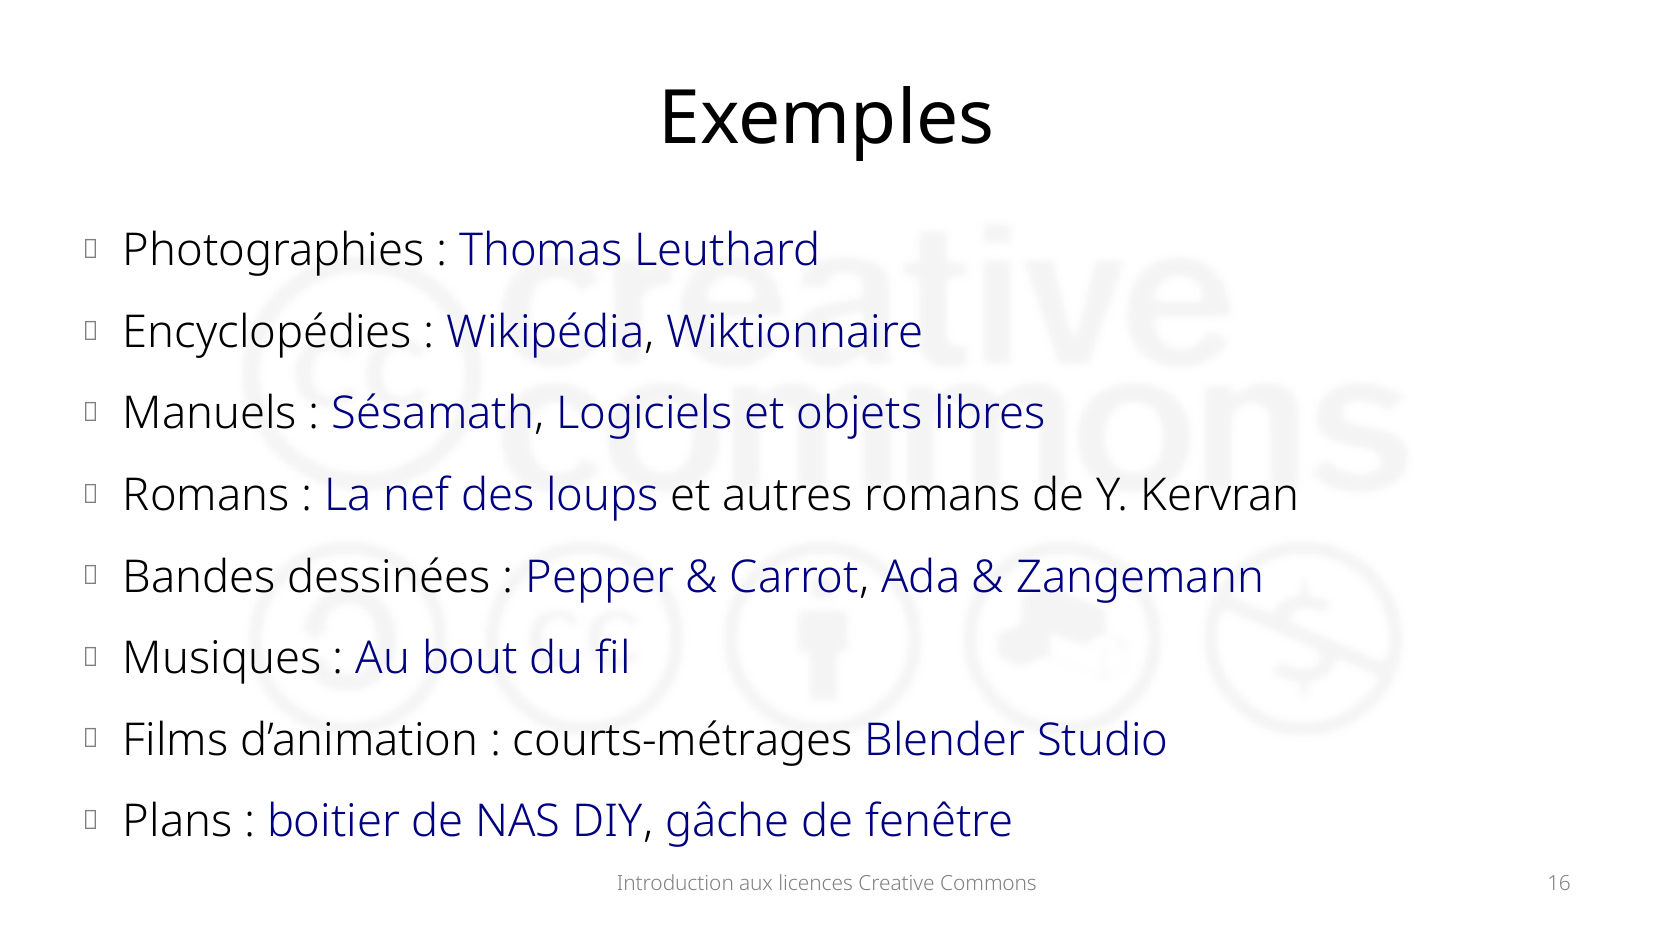

# Exemples
Photographies : Thomas Leuthard
Encyclopédies : Wikipédia, Wiktionnaire
Manuels : Sésamath, Logiciels et objets libres
Romans : La nef des loups et autres romans de Y. Kervran
Bandes dessinées : Pepper & Carrot, Ada & Zangemann
Musiques : Au bout du fil
Films d’animation : courts-métrages Blender Studio
Plans : boitier de NAS DIY, gâche de fenêtre
Introduction aux licences Creative Commons
16